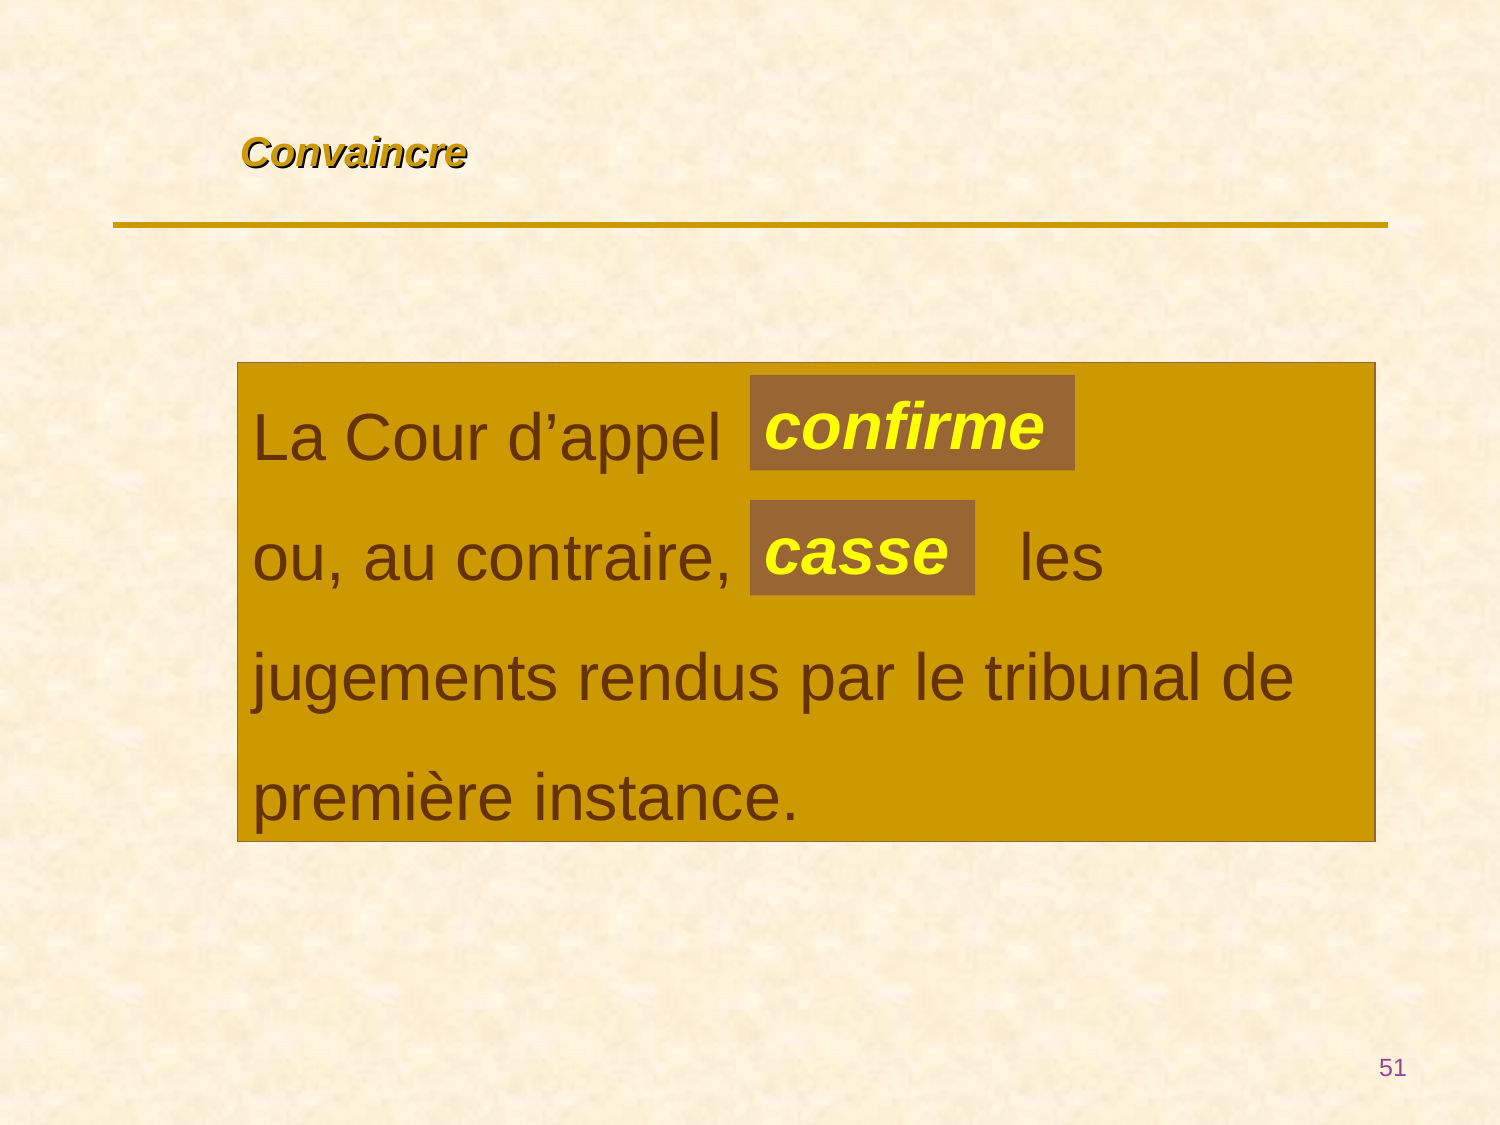

Convaincre
La Cour d’appel …
ou, au contraire, …		les jugements rendus par le tribunal de première instance.
confirme
casse
51